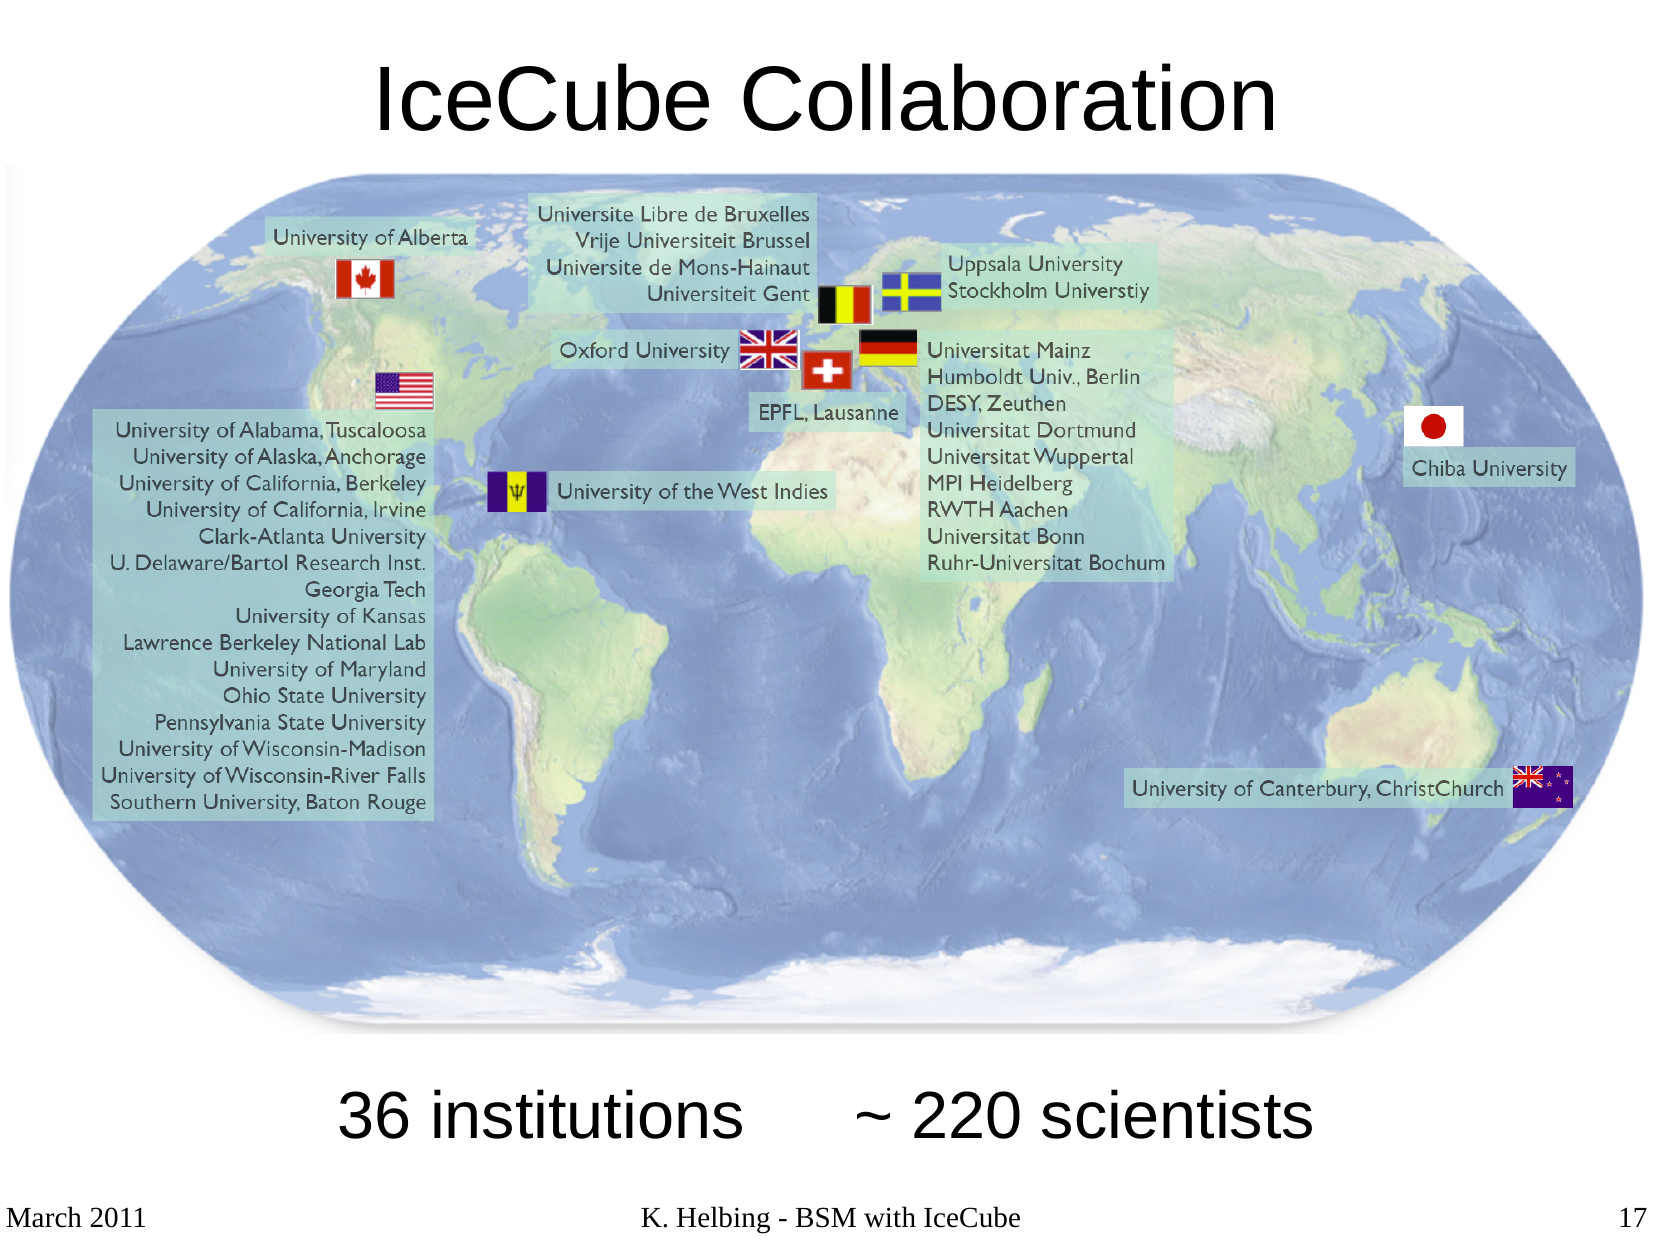

# IceCube Collaboration
36 institutions		~ 220 scientists
March 2011
K. Helbing - BSM with IceCube
17